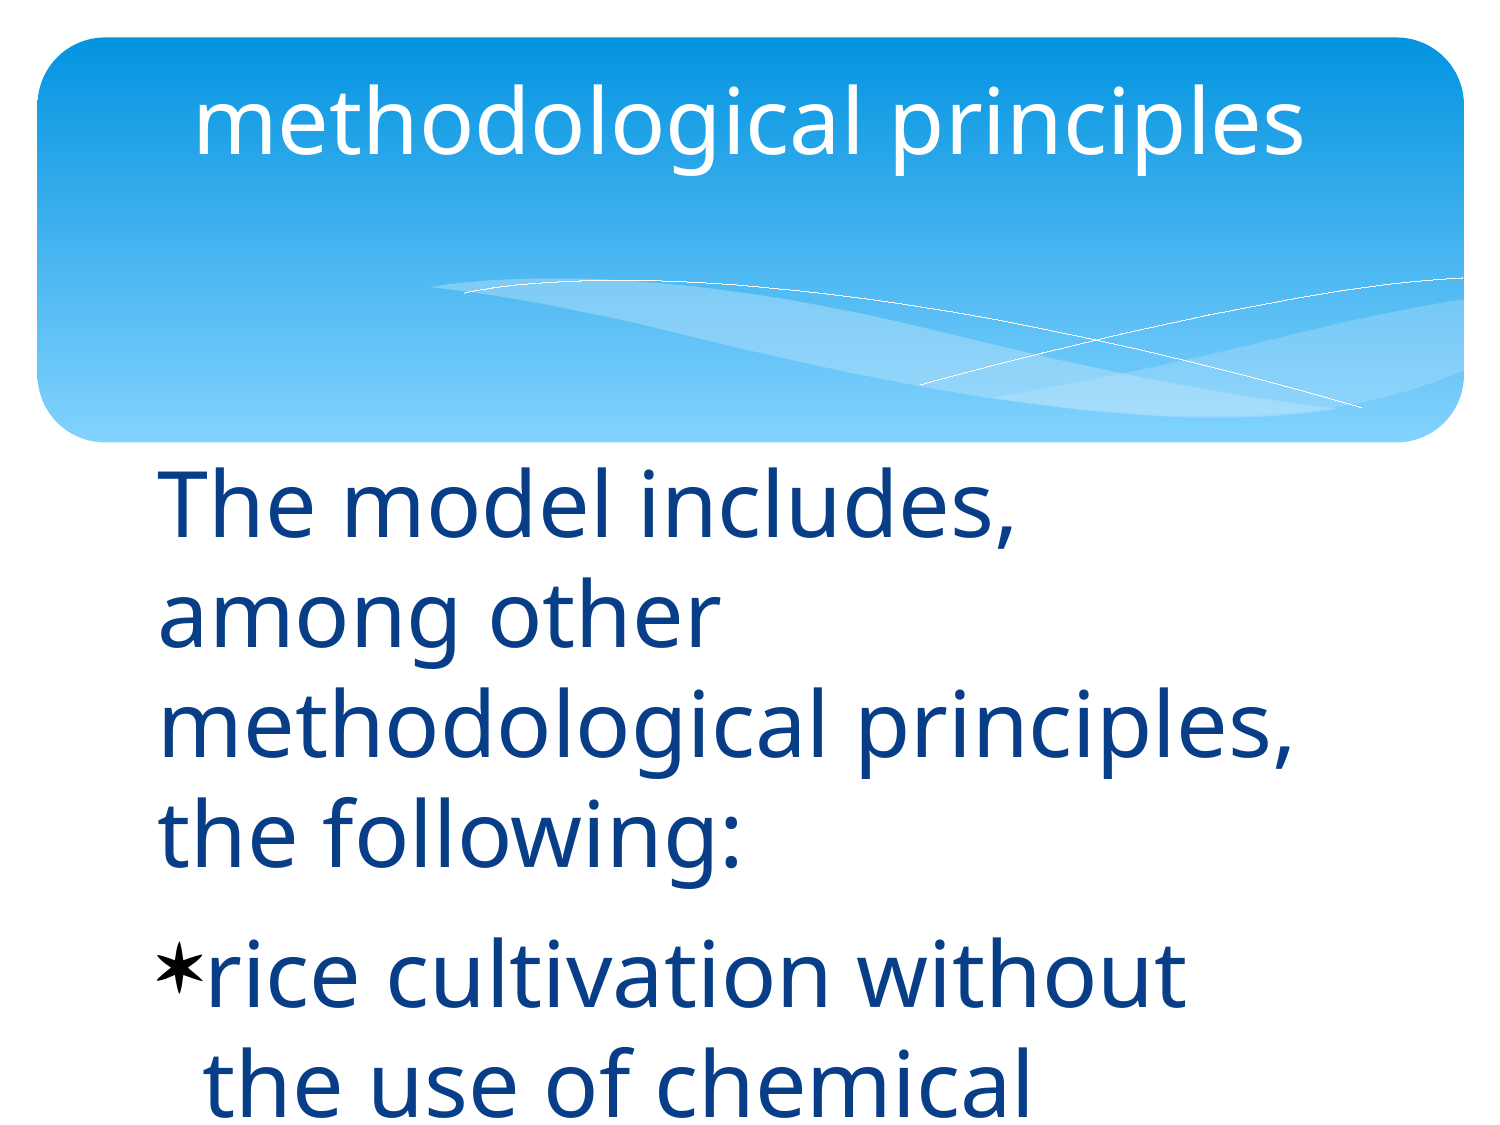

methodological principles
# The model includes, among other methodological principles, the following:
rice cultivation without the use of chemical products (use fish as regulators of pollution) using springs water;
availability of a service for agricultural product able to help the spread of automation even in a small farm;
promotion of cooperative systems to better protect farmers;
rice is processed locally;
realization of rice flour with which the same village community produces cakes, bread and pasta ;